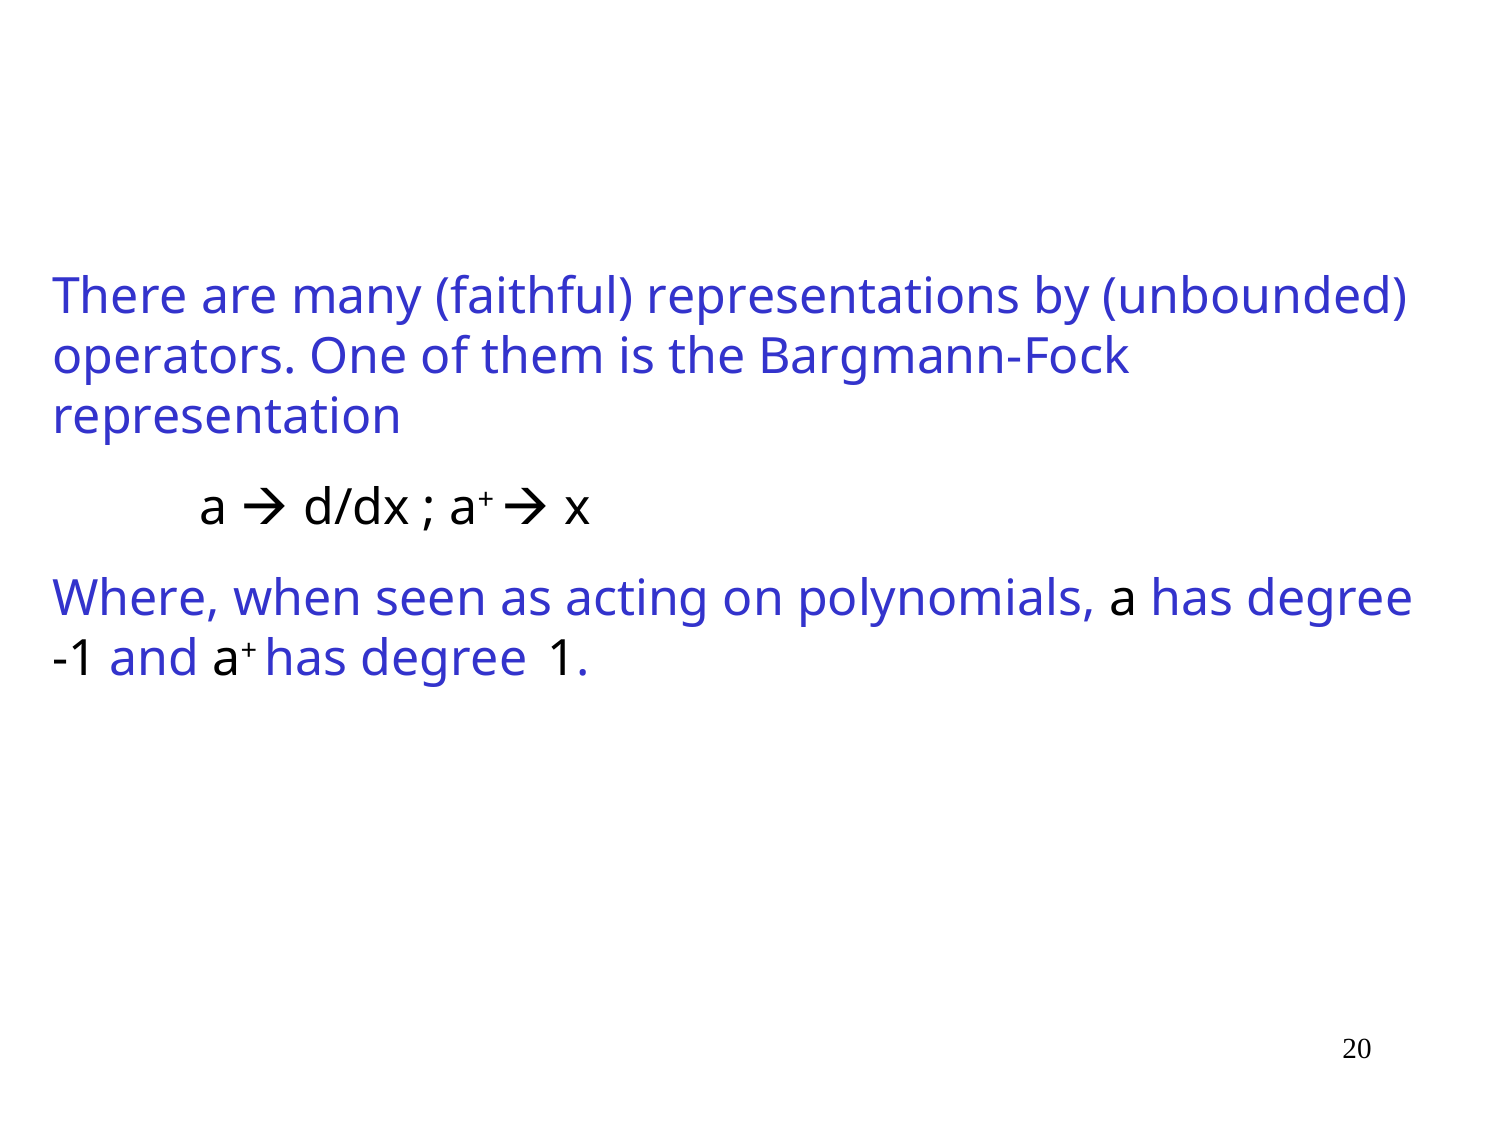

There are many (faithful) representations by (unbounded) operators. One of them is the Bargmann-Fock representation
		a  d/dx ; a+  x
Where, when seen as acting on polynomials, a has degree -1 and a+ has degree 1.
20